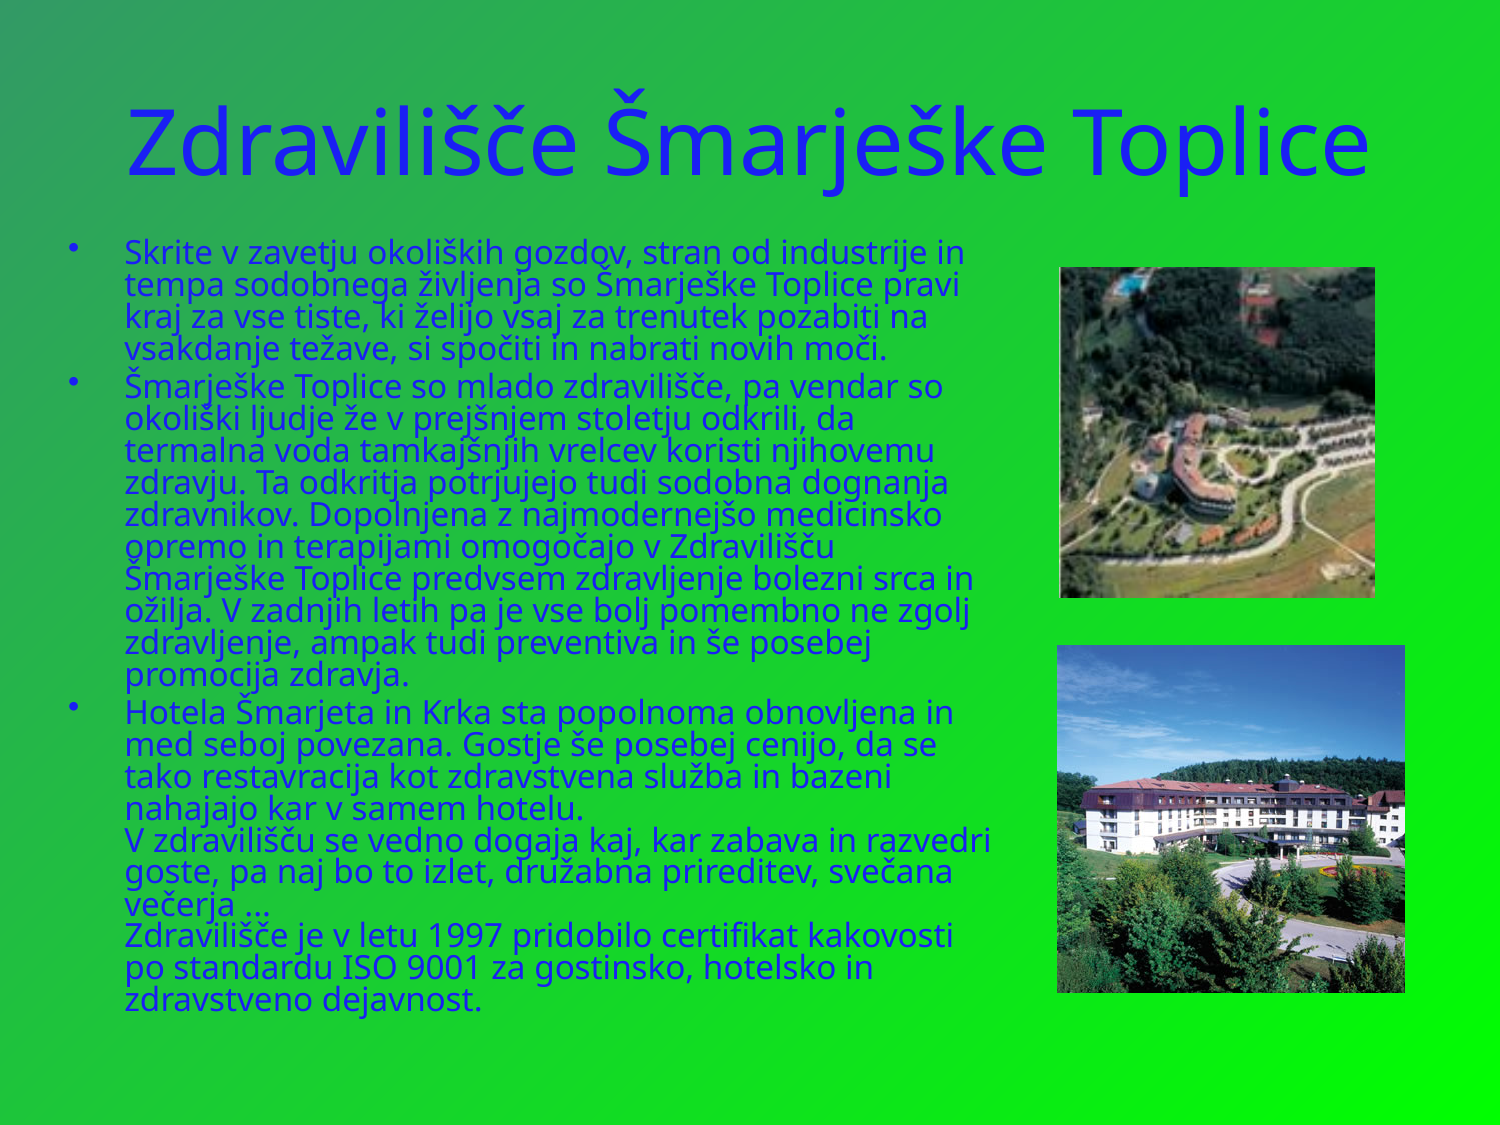

# Zdravilišče Šmarješke Toplice
Skrite v zavetju okoliških gozdov, stran od industrije in tempa sodobnega življenja so Šmarješke Toplice pravi kraj za vse tiste, ki želijo vsaj za trenutek pozabiti na vsakdanje težave, si spočiti in nabrati novih moči.
Šmarješke Toplice so mlado zdravilišče, pa vendar so okoliški ljudje že v prejšnjem stoletju odkrili, da termalna voda tamkajšnjih vrelcev koristi njihovemu zdravju. Ta odkritja potrjujejo tudi sodobna dognanja zdravnikov. Dopolnjena z najmodernejšo medicinsko opremo in terapijami omogočajo v Zdravilišču Šmarješke Toplice predvsem zdravljenje bolezni srca in ožilja. V zadnjih letih pa je vse bolj pomembno ne zgolj zdravljenje, ampak tudi preventiva in še posebej promocija zdravja.
Hotela Šmarjeta in Krka sta popolnoma obnovljena in med seboj povezana. Gostje še posebej cenijo, da se tako restavracija kot zdravstvena služba in bazeni nahajajo kar v samem hotelu.
V zdravilišču se vedno dogaja kaj, kar zabava in razvedri goste, pa naj bo to izlet, družabna prireditev, svečana večerja ...
Zdravilišče je v letu 1997 pridobilo certifikat kakovosti po standardu ISO 9001 za gostinsko, hotelsko in zdravstveno dejavnost.